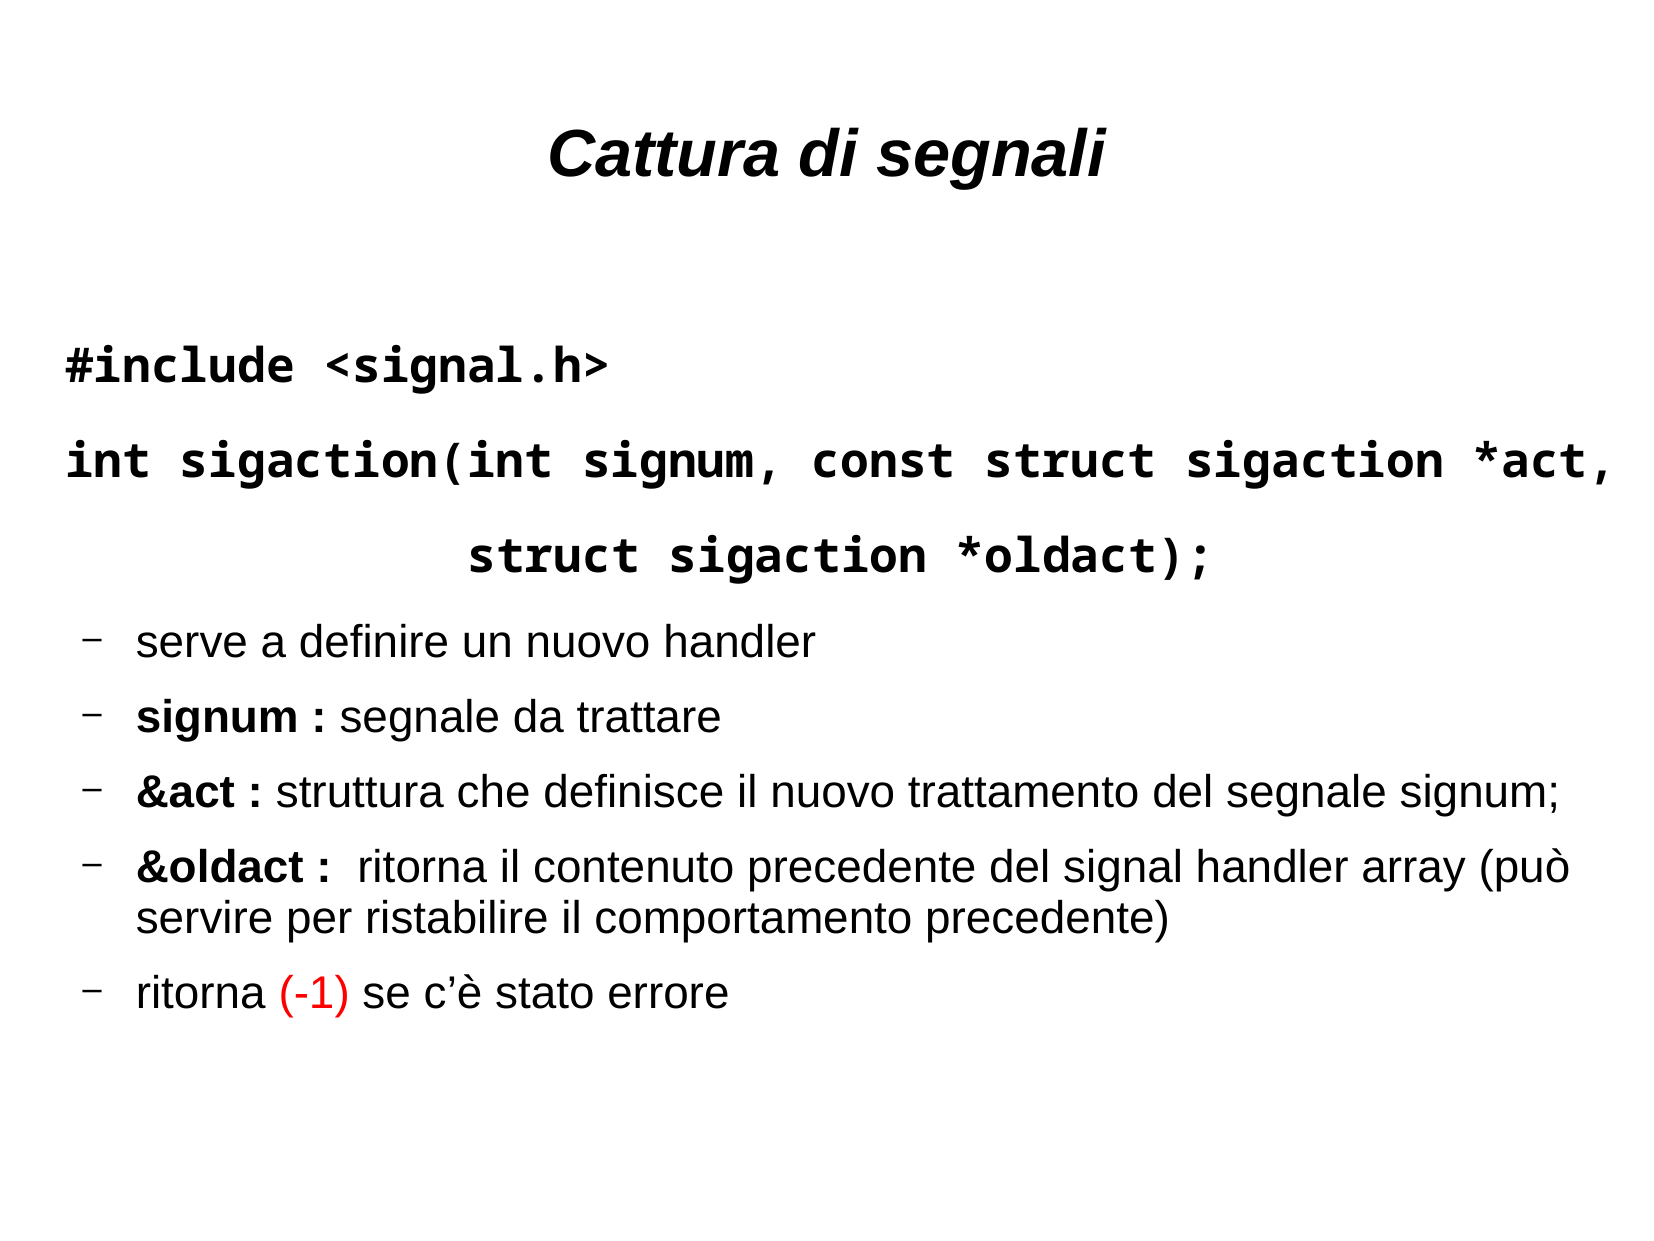

# Cattura di segnali
#include <signal.h>
int sigaction(int signum, const struct sigaction *act,
 struct sigaction *oldact);
serve a definire un nuovo handler
signum : segnale da trattare
&act : struttura che definisce il nuovo trattamento del segnale signum;
&oldact : ritorna il contenuto precedente del signal handler array (può servire per ristabilire il comportamento precedente)
ritorna (-1) se c’è stato errore